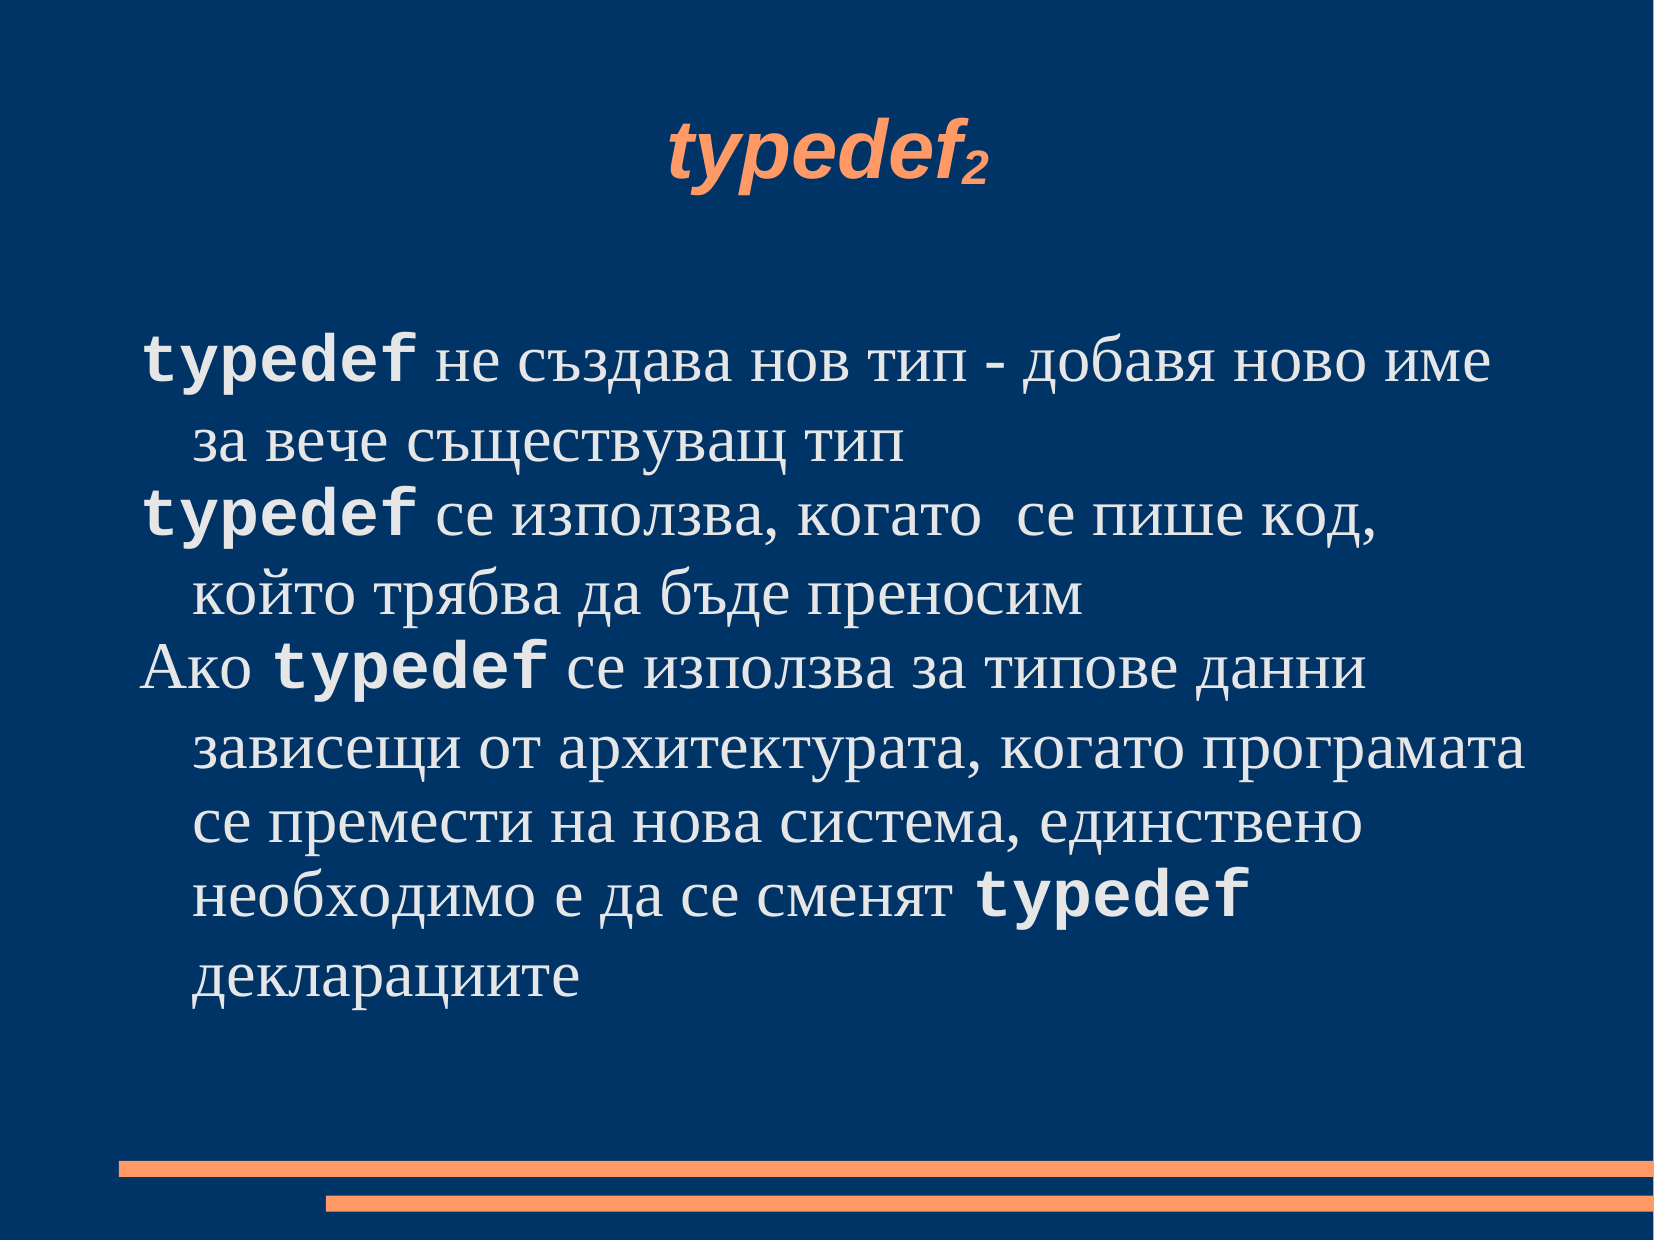

# typedef2
typedef не създава нов тип - добавя ново име за вече съществуващ тип
typedef се използва, когато се пише код, който трябва да бъде преносим
Ако typedef се използва за типове данни зависещи от архитектурата, когато програмата се премести на нова система, единствено необходимо е да се сменят typedef декларациите